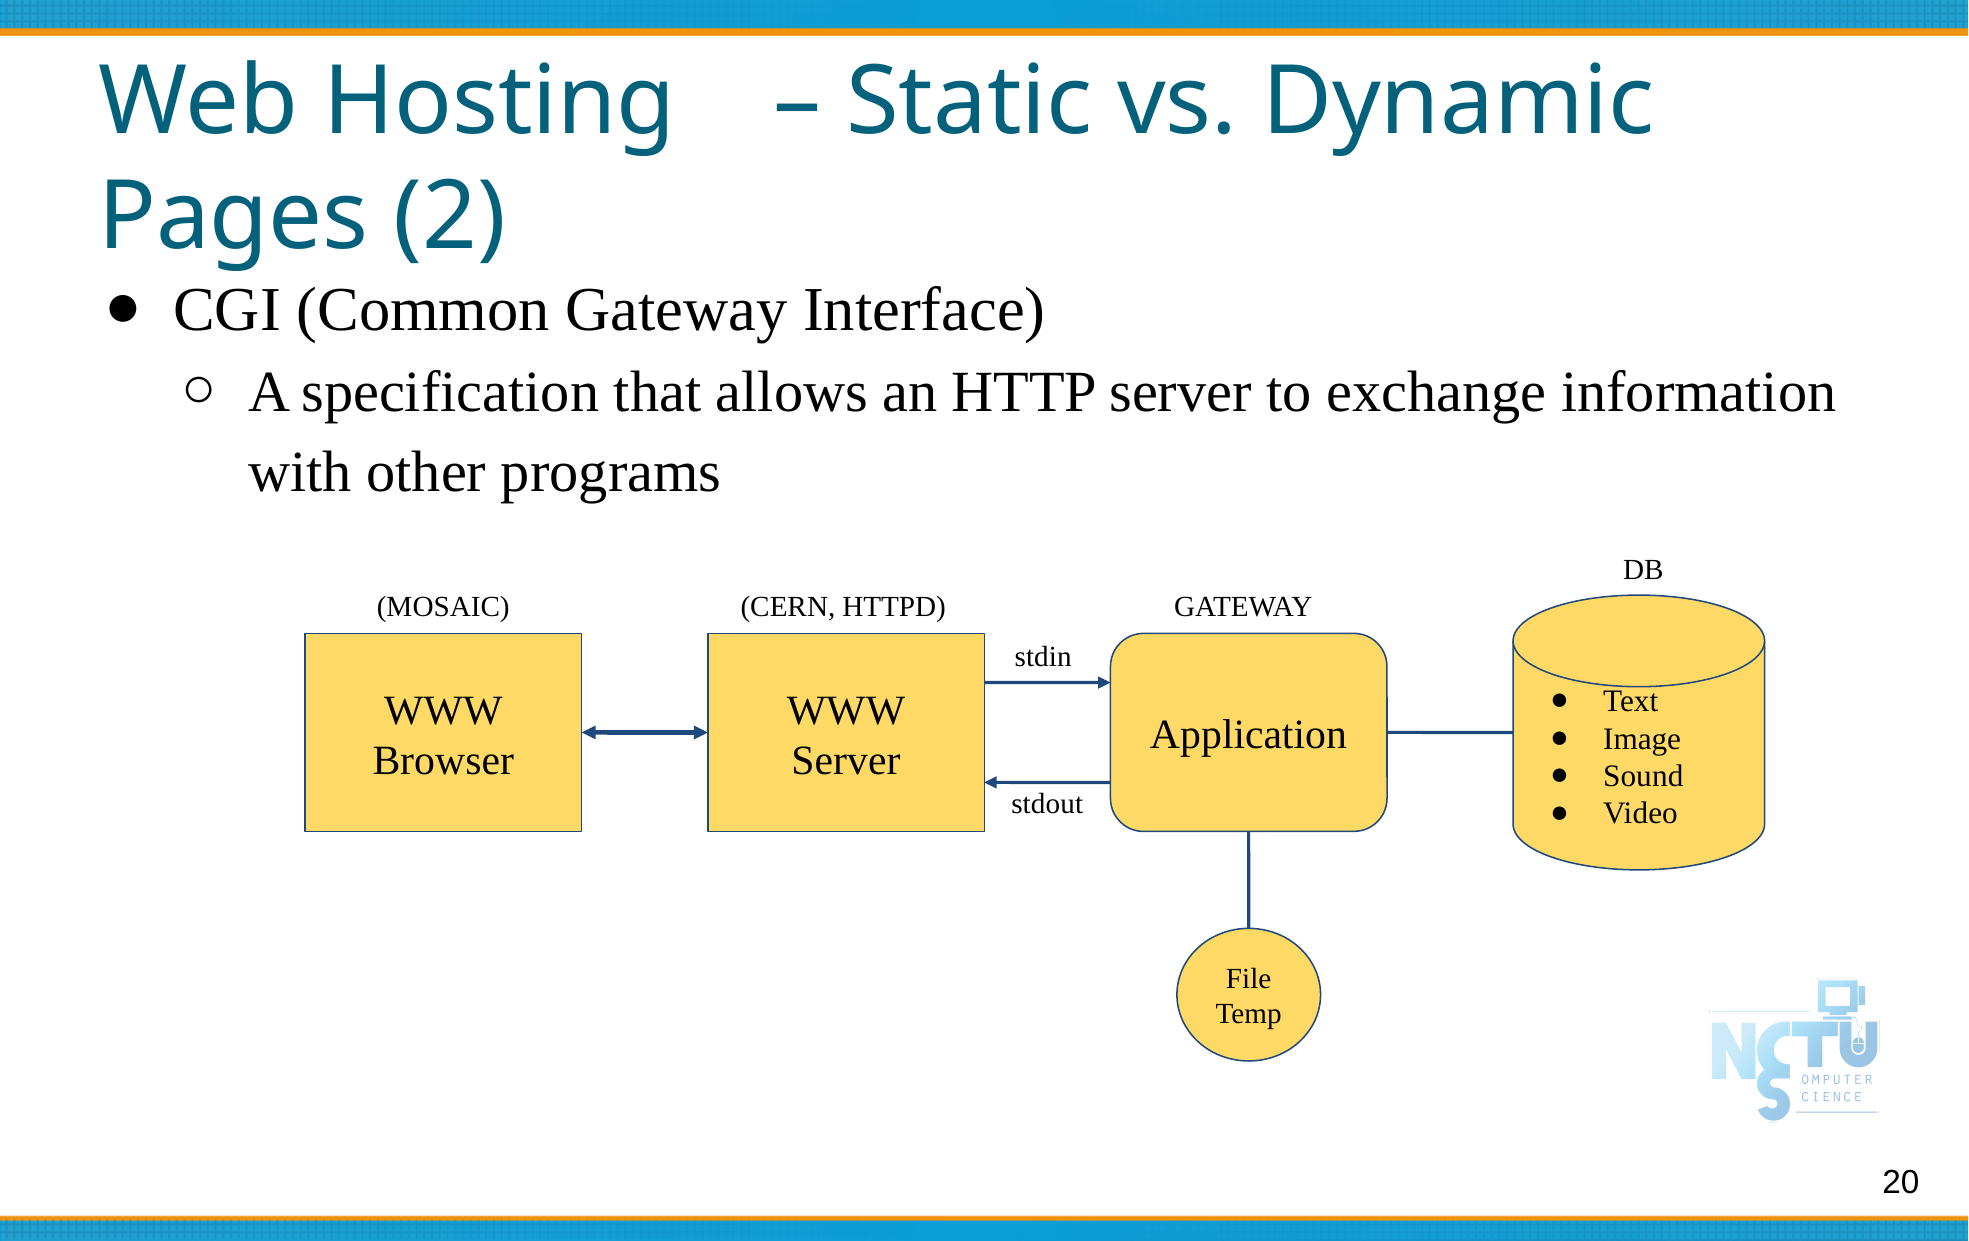

Web Hosting 	– Static vs. Dynamic Pages (2)
# CGI (Common Gateway Interface)
A specification that allows an HTTP server to exchange information with other programs
DB
Text
Image
Sound
Video
(MOSAIC)
WWW
Browser
(CERN, HTTPD)
WWW
Server
GATEWAY
Application
stdin
stdout
File
Temp